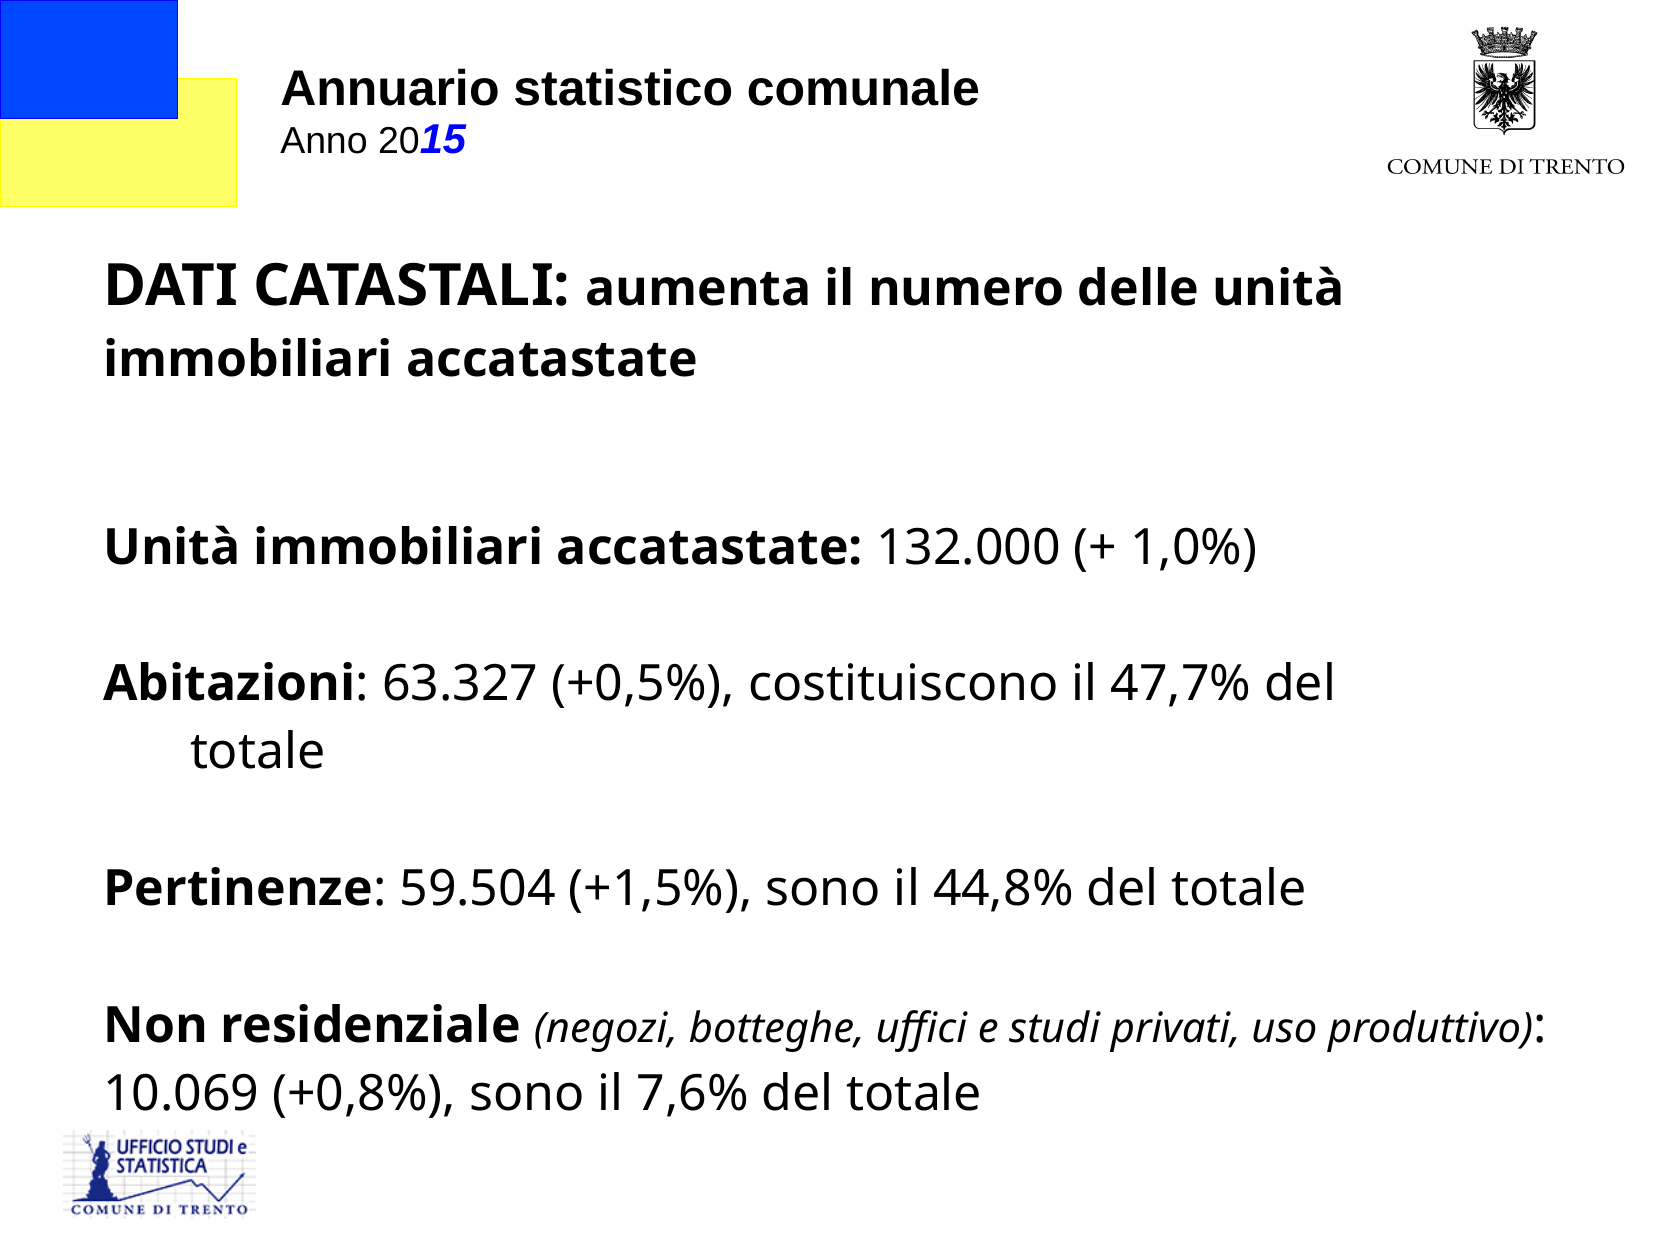

Annuario statistico comunale
Anno 2015
DATI CATASTALI: aumenta il numero delle unità immobiliari accatastate
Unità immobiliari accatastate: 132.000 (+ 1,0%)
Abitazioni: 63.327 (+0,5%), costituiscono il 47,7% del 					 totale
Pertinenze: 59.504 (+1,5%), sono il 44,8% del totale
Non residenziale (negozi, botteghe, uffici e studi privati, uso produttivo): 10.069 (+0,8%), sono il 7,6% del totale